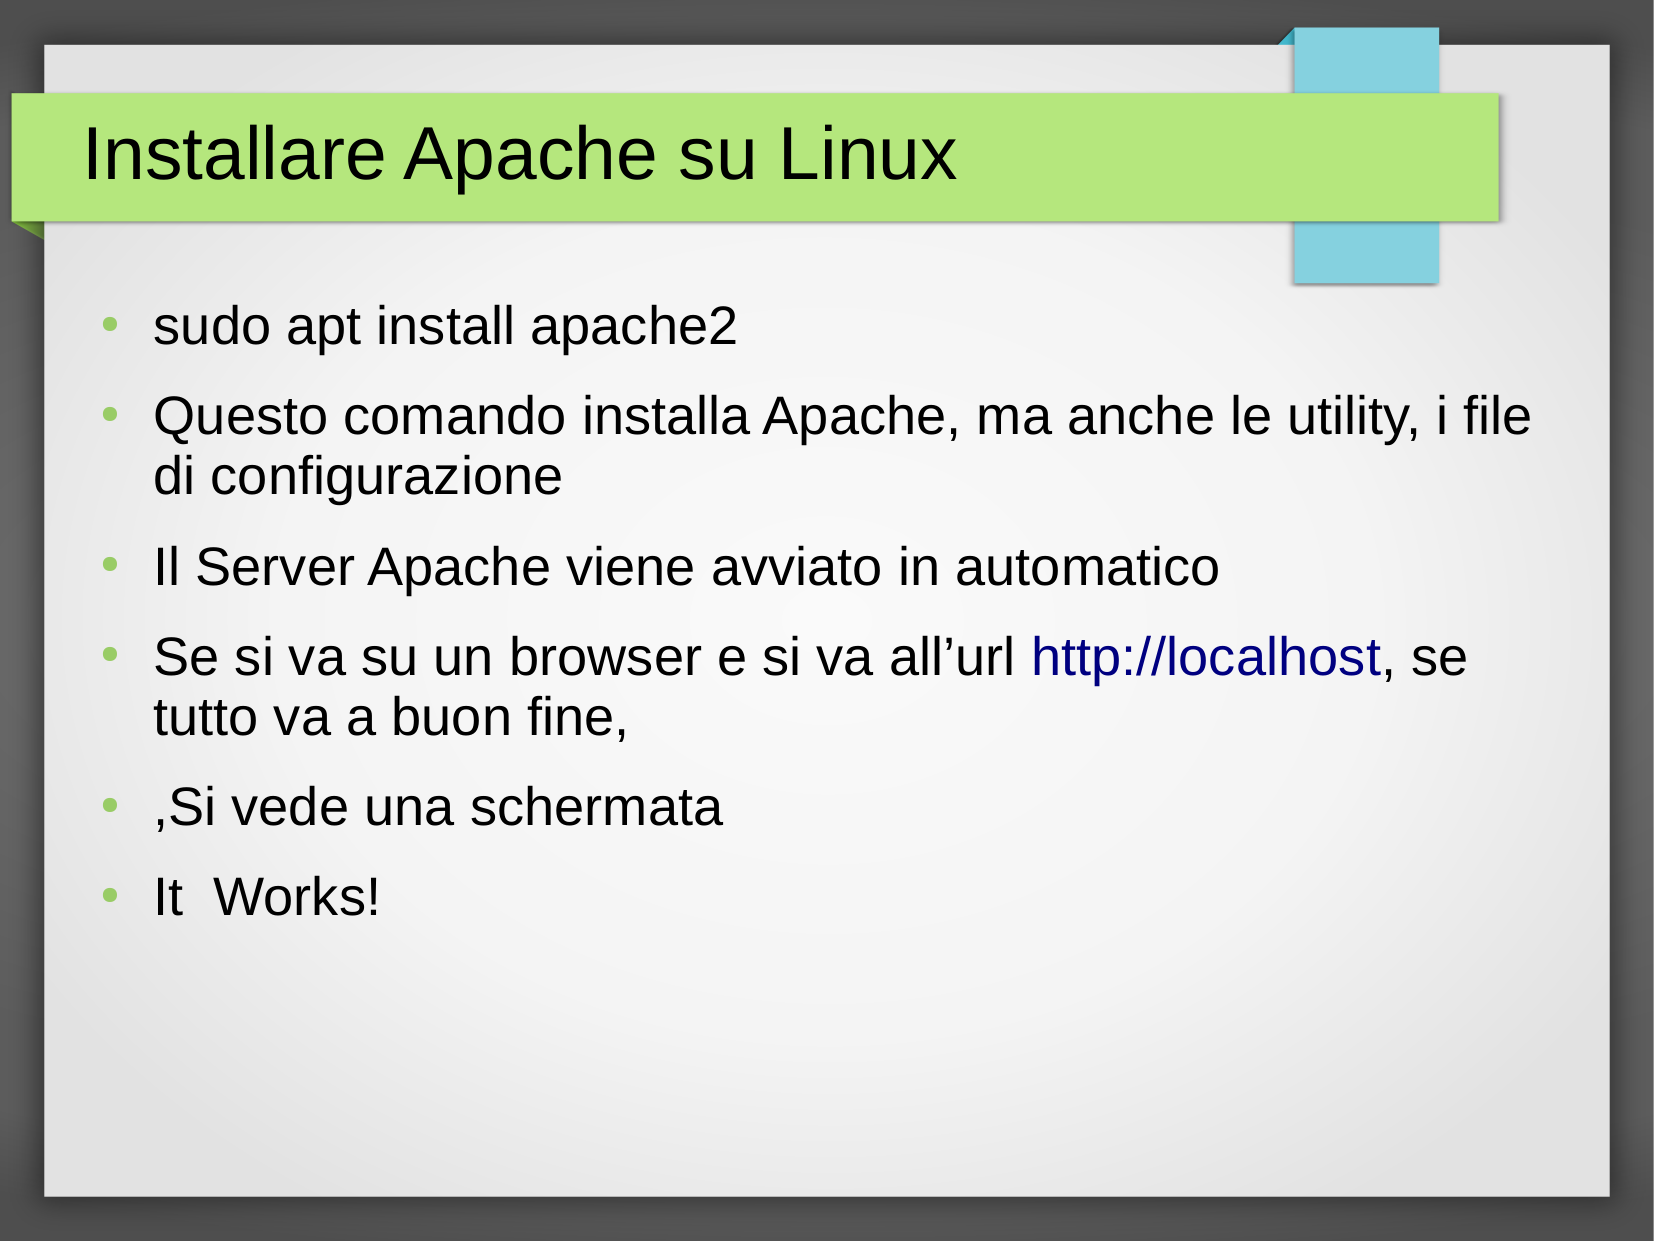

# Installare Apache su Linux
sudo apt install apache2
Questo comando installa Apache, ma anche le utility, i file di configurazione
Il Server Apache viene avviato in automatico
Se si va su un browser e si va all’url http://localhost, se tutto va a buon fine,
,Si vede una schermata
It Works!